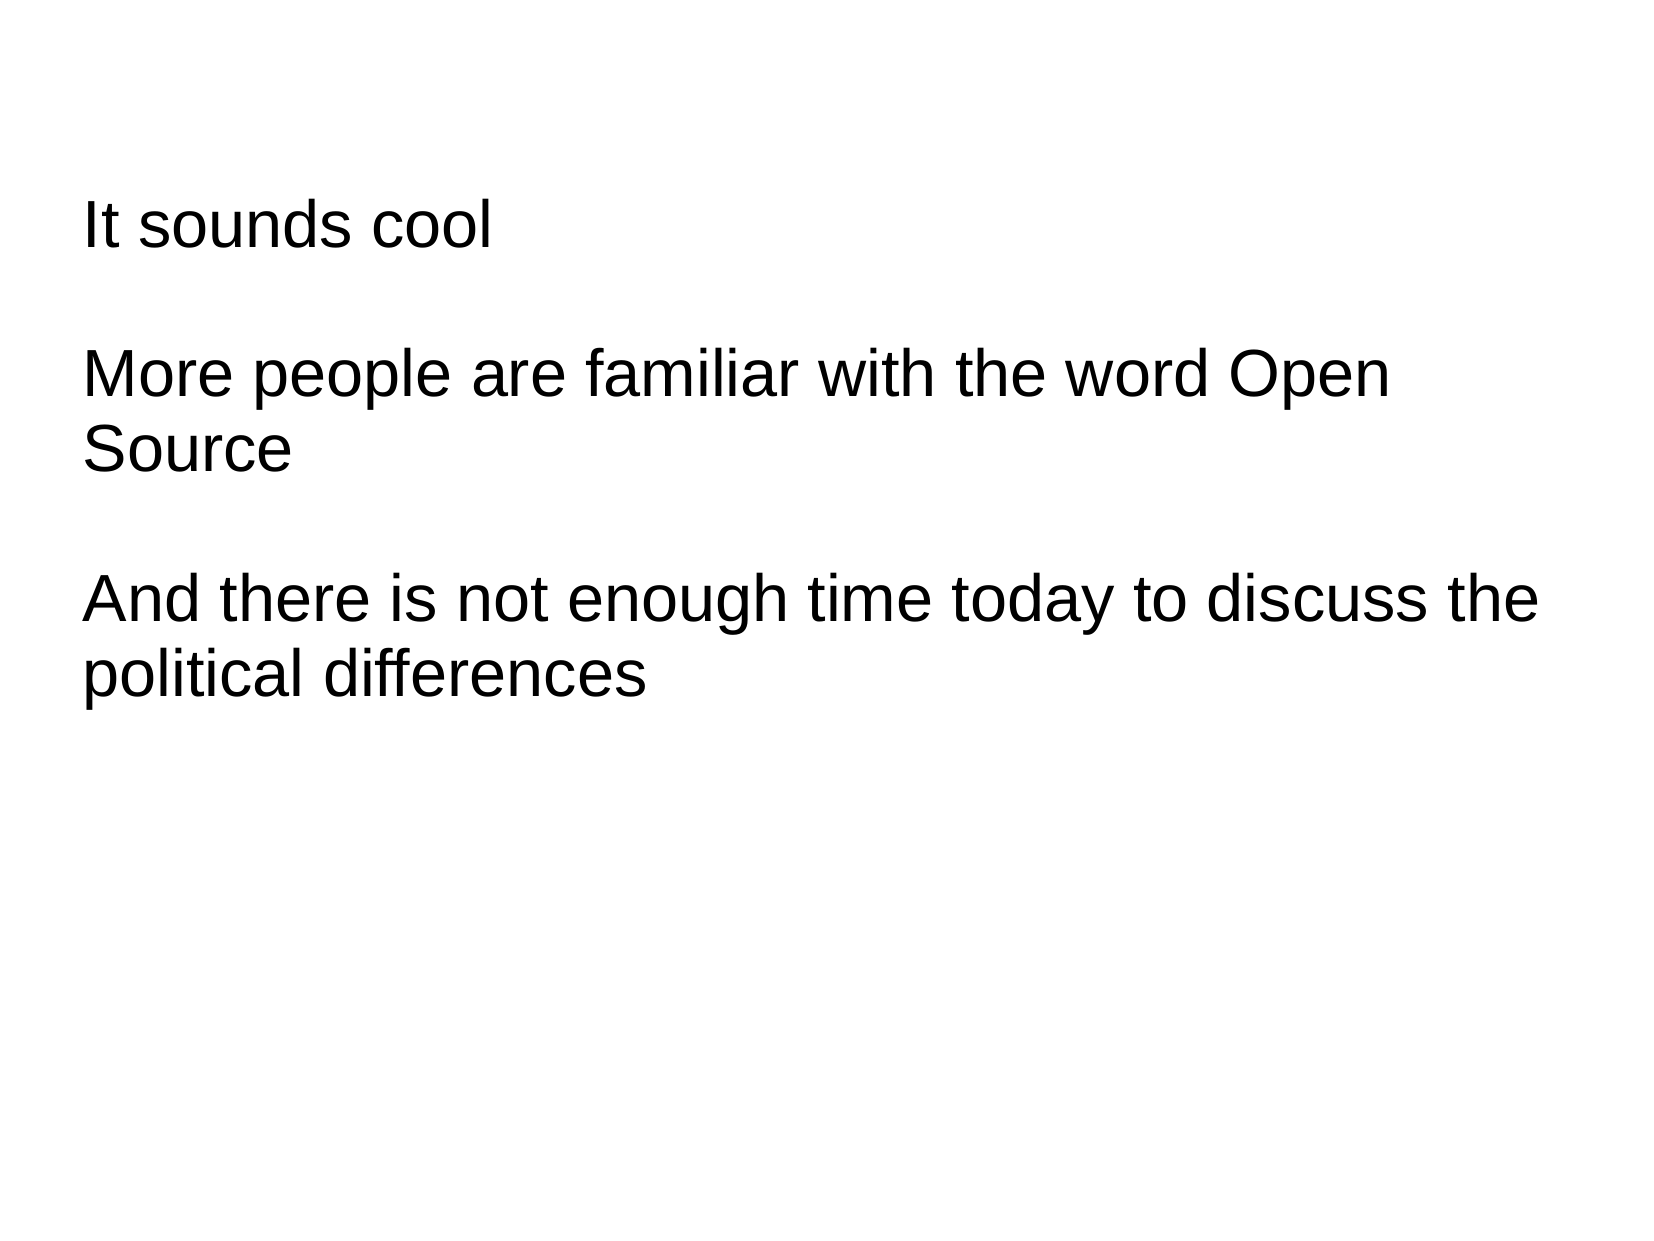

# It sounds cool
More people are familiar with the word Open Source
And there is not enough time today to discuss the political differences